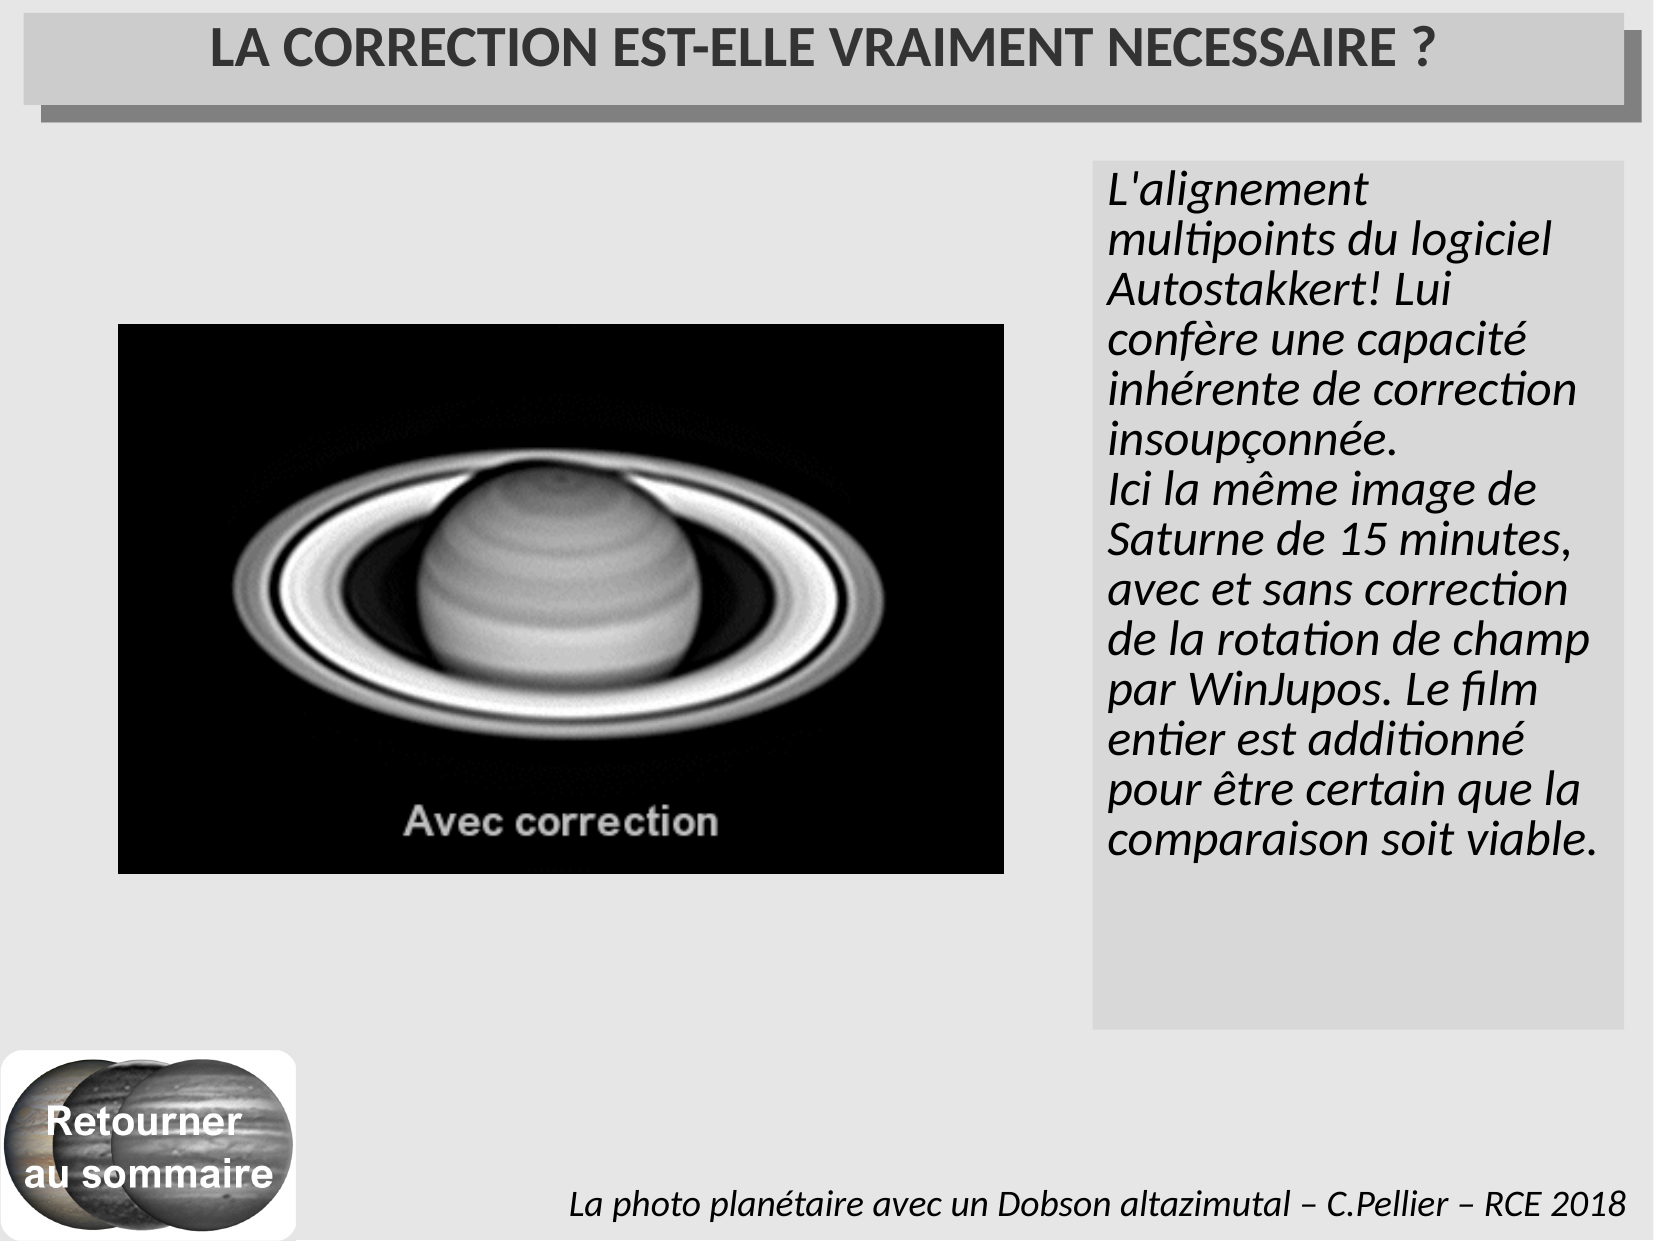

LA CORRECTION EST-ELLE VRAIMENT NECESSAIRE ?
L'alignement multipoints du logiciel Autostakkert! Lui confère une capacité inhérente de correction insoupçonnée.
Ici la même image de Saturne de 15 minutes, avec et sans correction de la rotation de champ par WinJupos. Le film entier est additionné pour être certain que la comparaison soit viable.
La photo planétaire avec un Dobson altazimutal – C.Pellier – RCE 2018